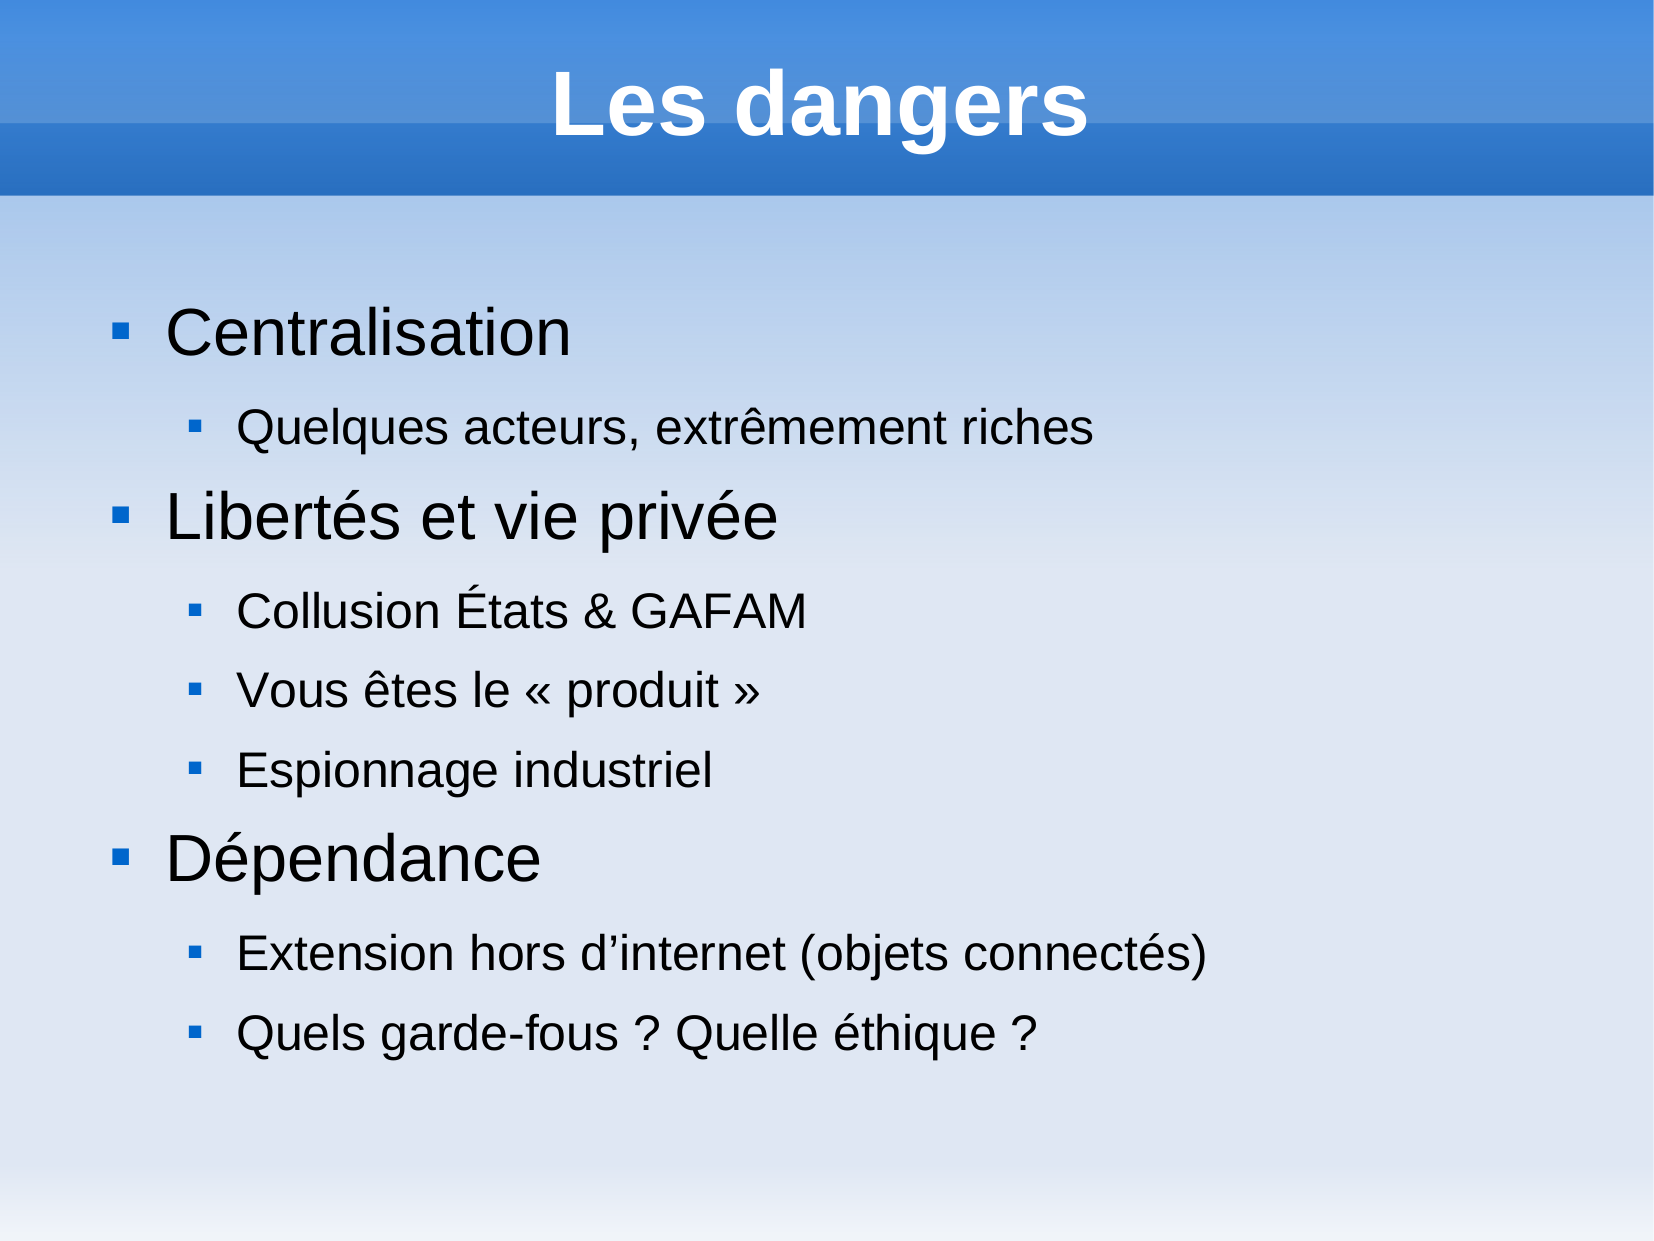

# Les dangers
Centralisation
Quelques acteurs, extrêmement riches
Libertés et vie privée
Collusion États & GAFAM
Vous êtes le « produit »
Espionnage industriel
Dépendance
Extension hors d’internet (objets connectés)
Quels garde-fous ? Quelle éthique ?